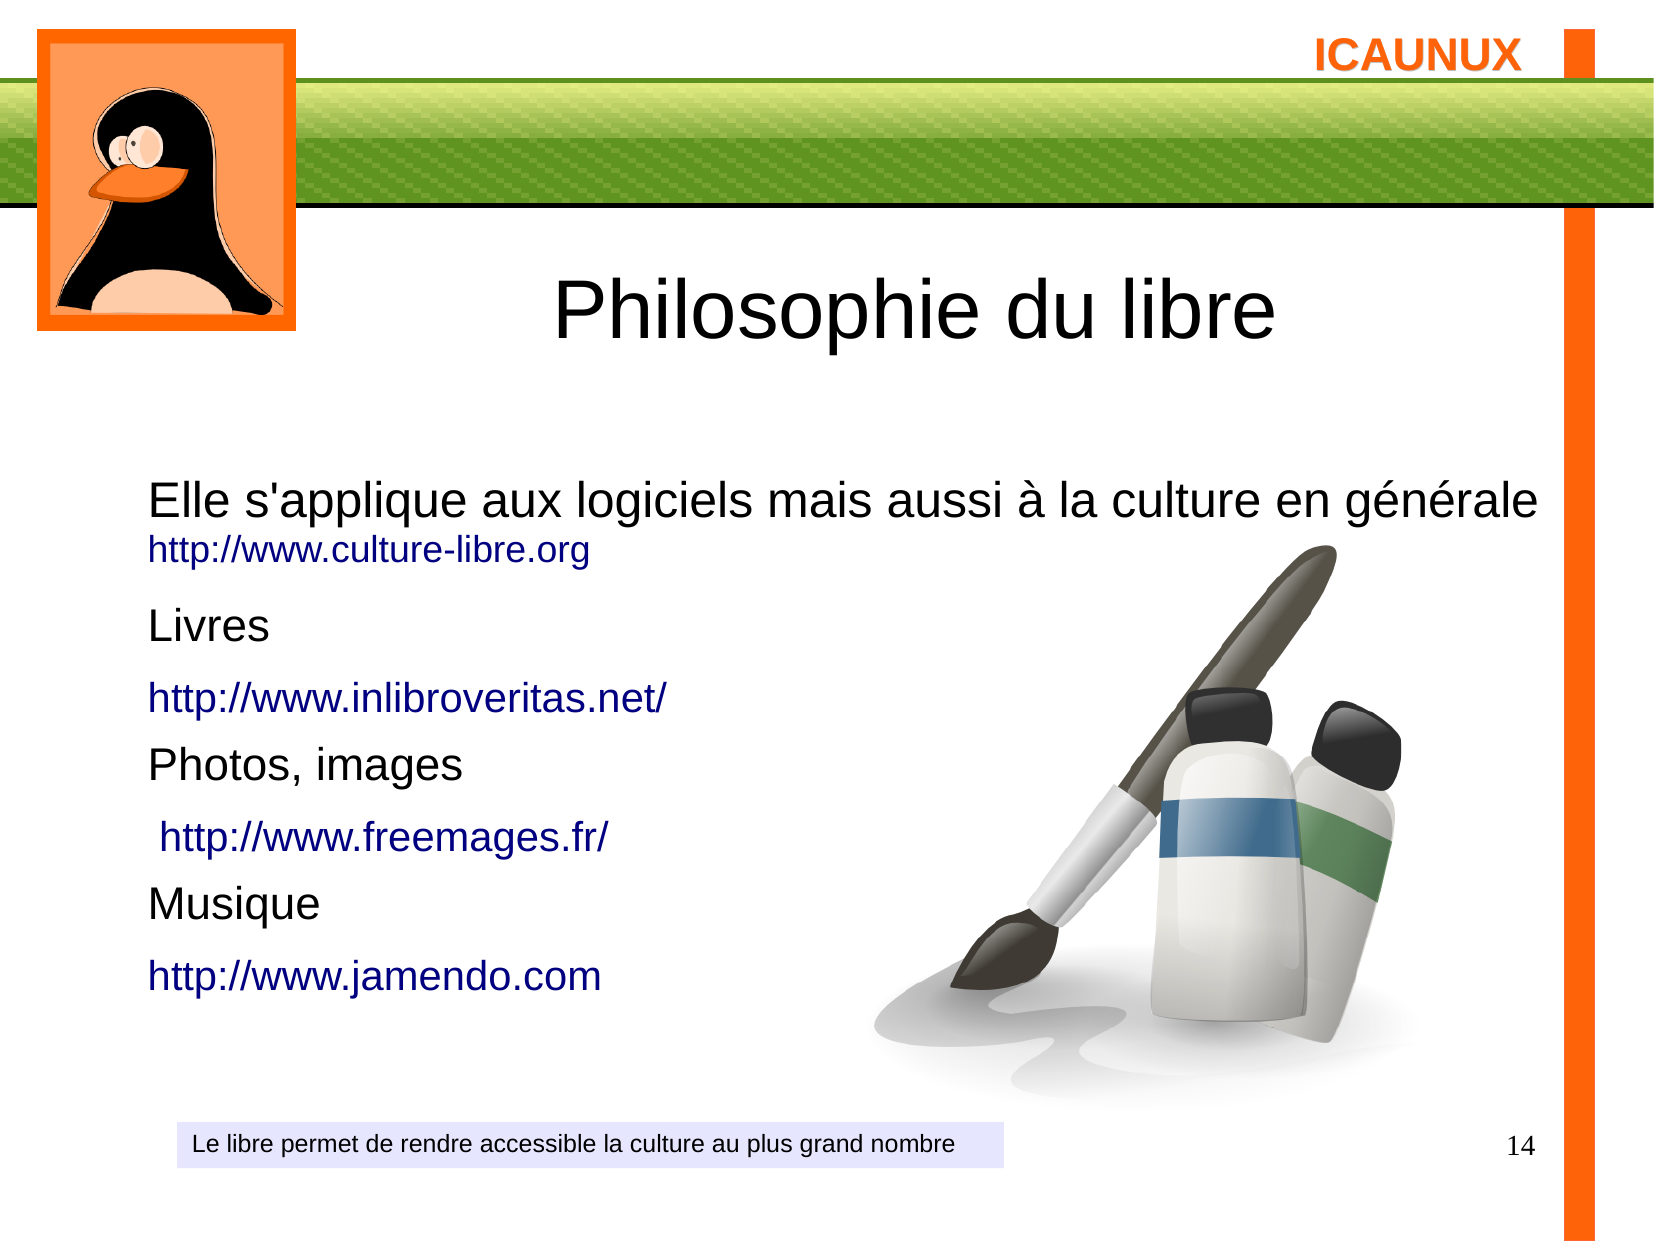

# Philosophie du libre
Elle s'applique aux logiciels mais aussi à la culture en générale http://www.culture-libre.org
Livres
http://www.inlibroveritas.net/
Photos, images
 http://www.freemages.fr/
Musique
http://www.jamendo.com
Le libre permet de rendre accessible la culture au plus grand nombre
14